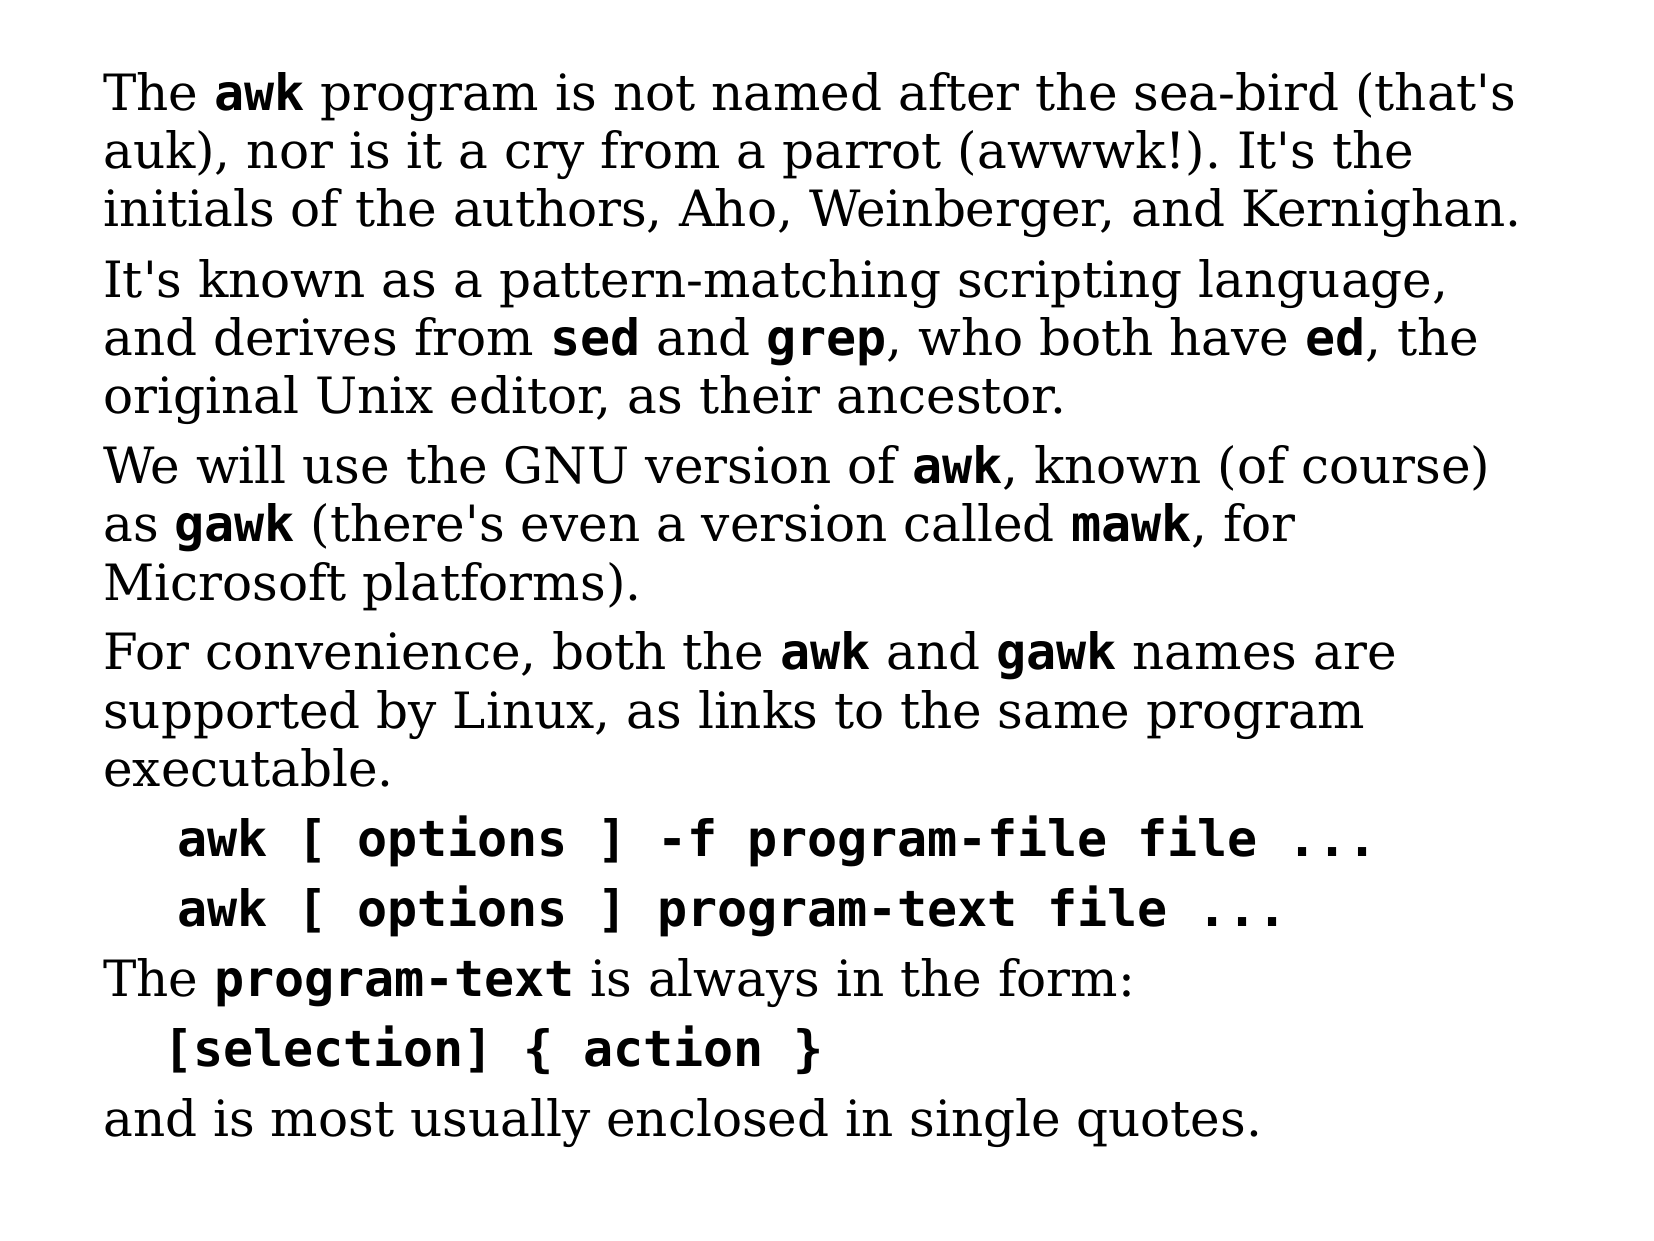

The awk program is not named after the sea-bird (that's auk), nor is it a cry from a parrot (awwwk!). It's the initials of the authors, Aho, Weinberger, and Kernighan.
It's known as a pattern-matching scripting language, and derives from sed and grep, who both have ed, the original Unix editor, as their ancestor.
We will use the GNU version of awk, known (of course) as gawk (there's even a version called mawk, for Microsoft platforms).
For convenience, both the awk and gawk names are supported by Linux, as links to the same program executable.
	awk [ options ] -f program-file file ...
	awk [ options ] program-text file ...
The program-text is always in the form:
[selection] { action }
and is most usually enclosed in single quotes.